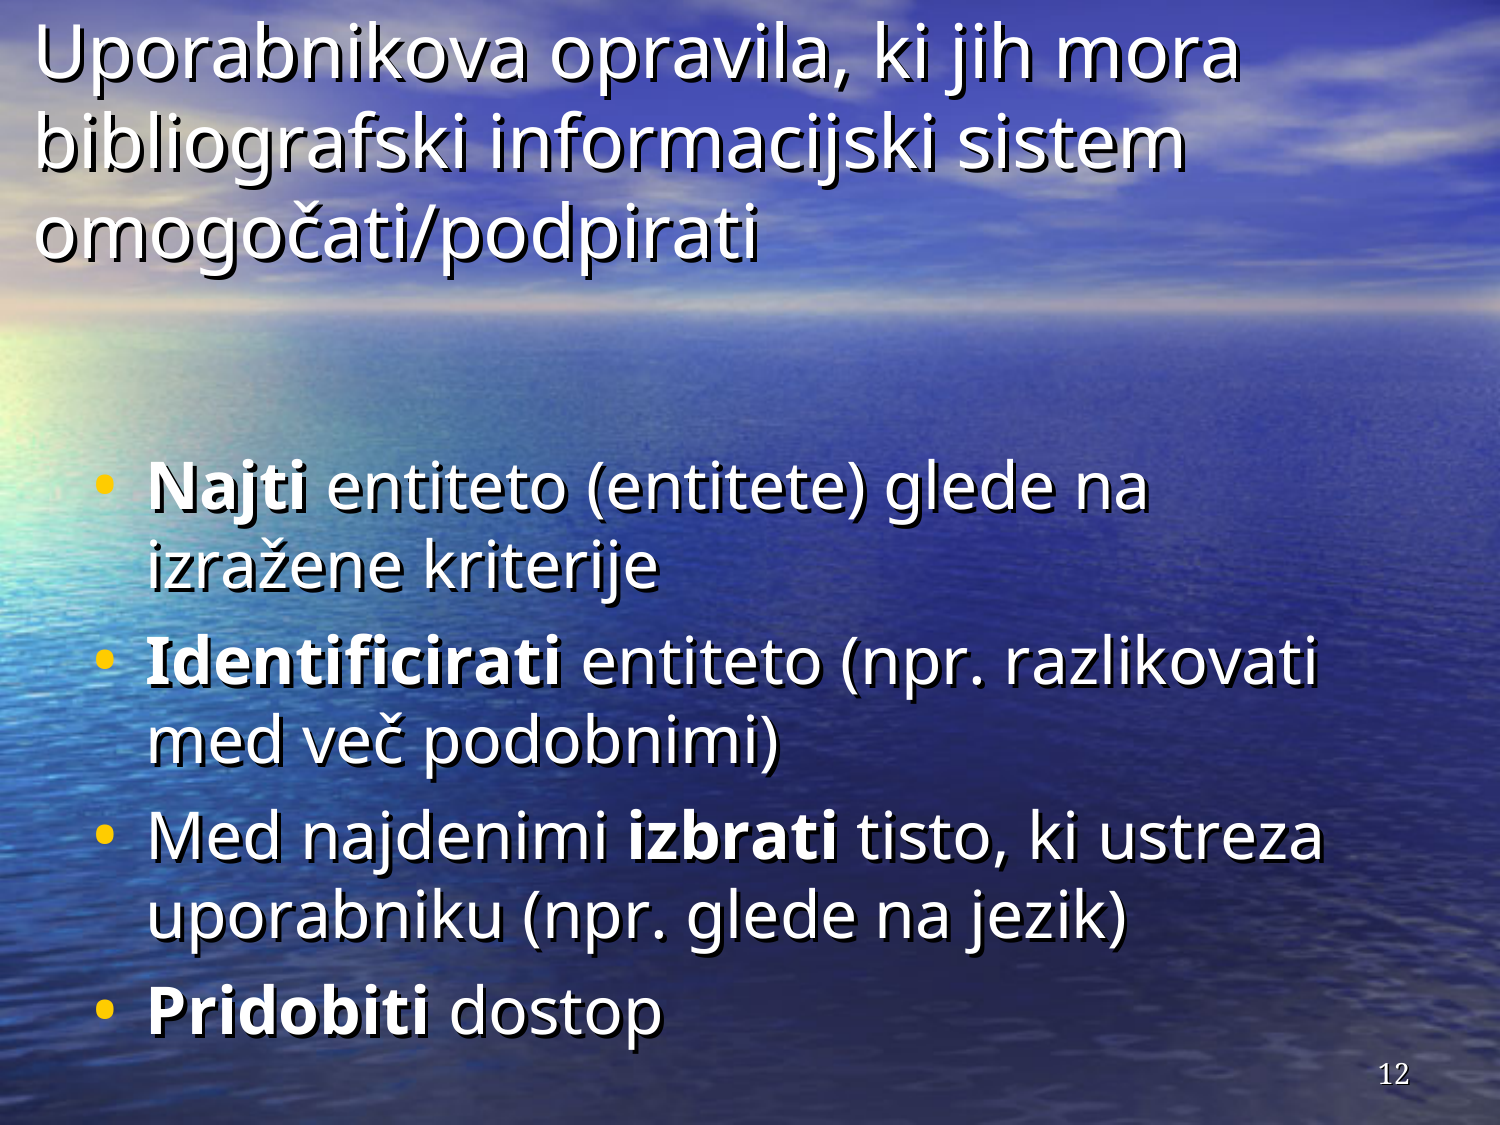

# Uporabnikova opravila, ki jih mora bibliografski informacijski sistem omogočati/podpirati
Najti entiteto (entitete) glede na izražene kriterije
Identificirati entiteto (npr. razlikovati med več podobnimi)
Med najdenimi izbrati tisto, ki ustreza uporabniku (npr. glede na jezik)
Pridobiti dostop